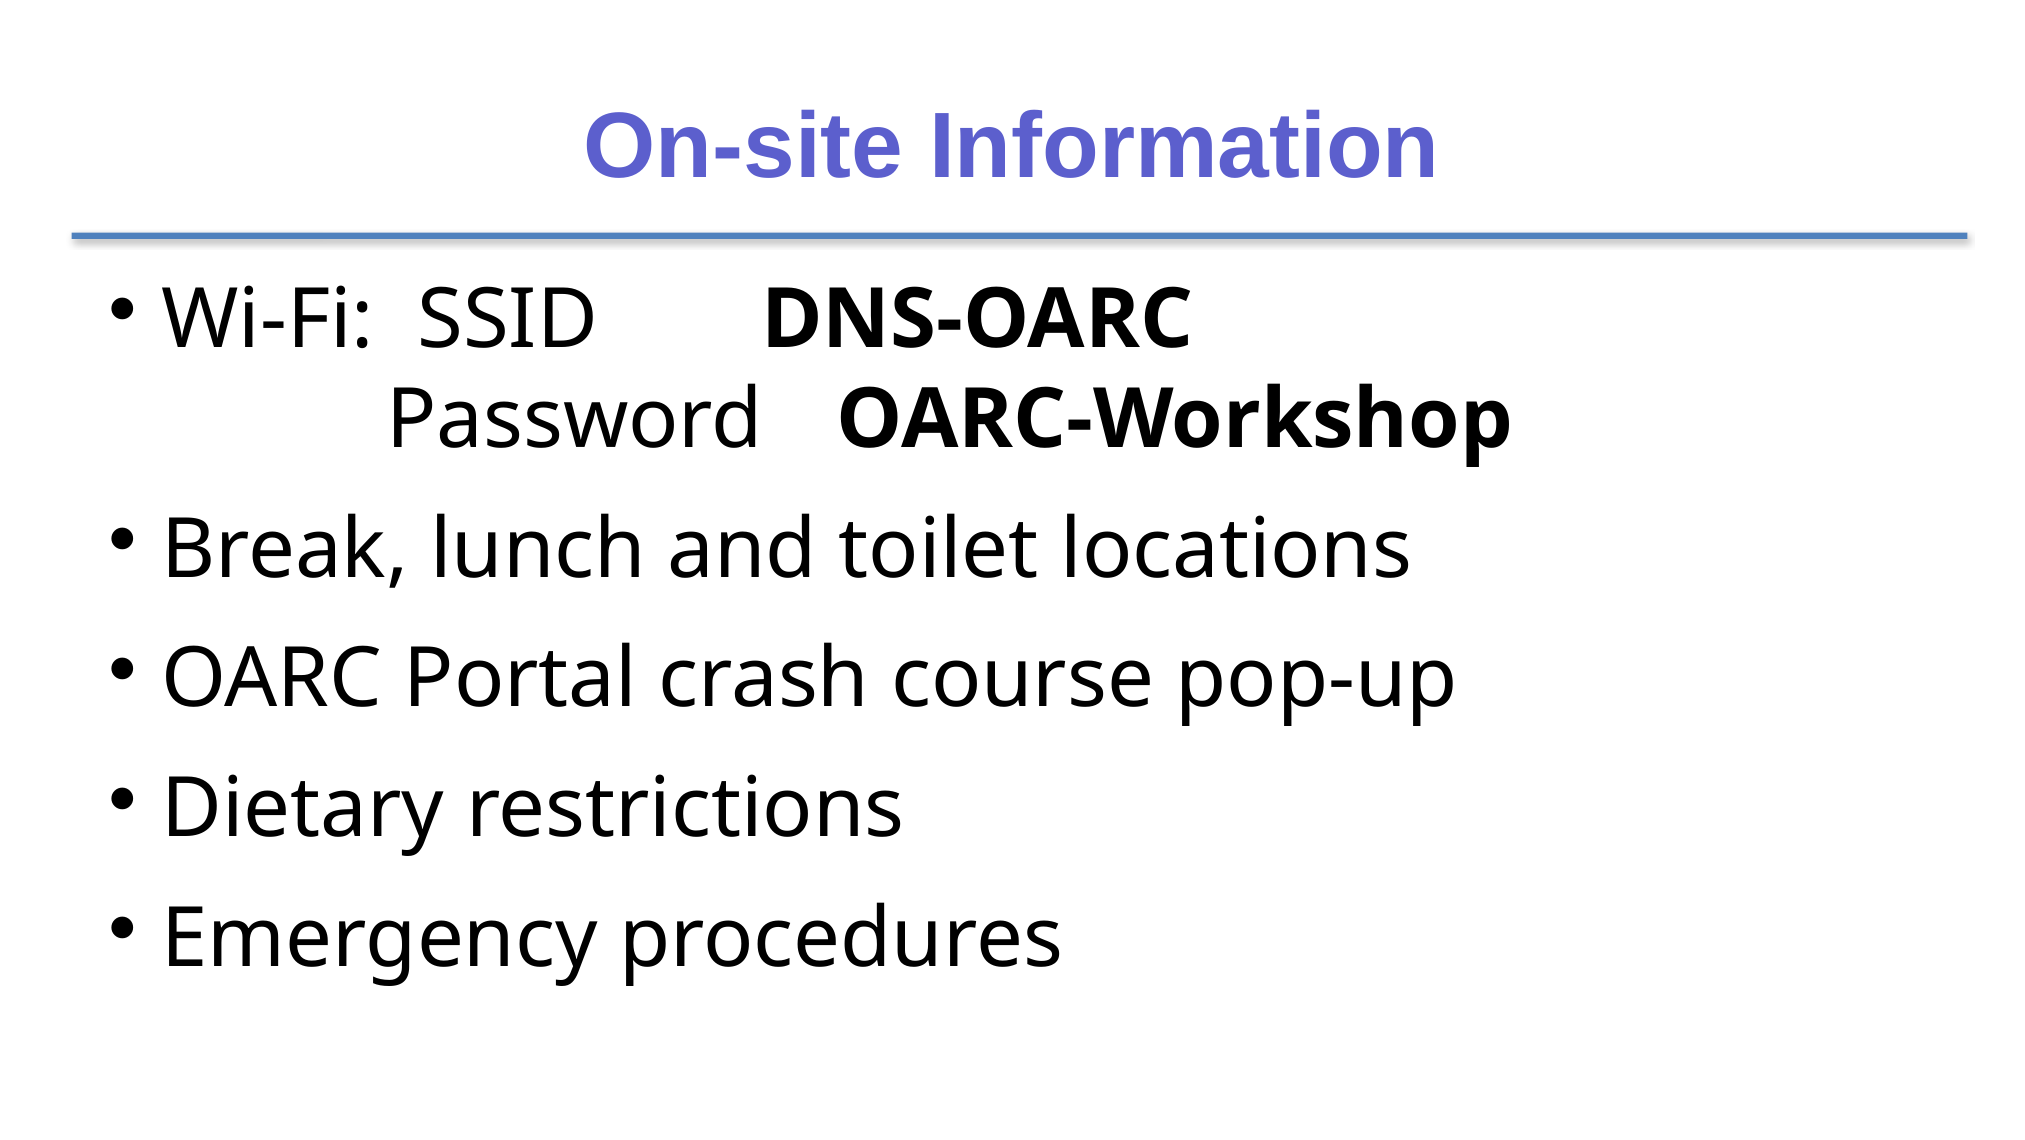

On-site Information
Wi-Fi: SSID			DNS-OARC
			Password	OARC-Workshop
Break, lunch and toilet locations
OARC Portal crash course pop-up
Dietary restrictions
Emergency procedures